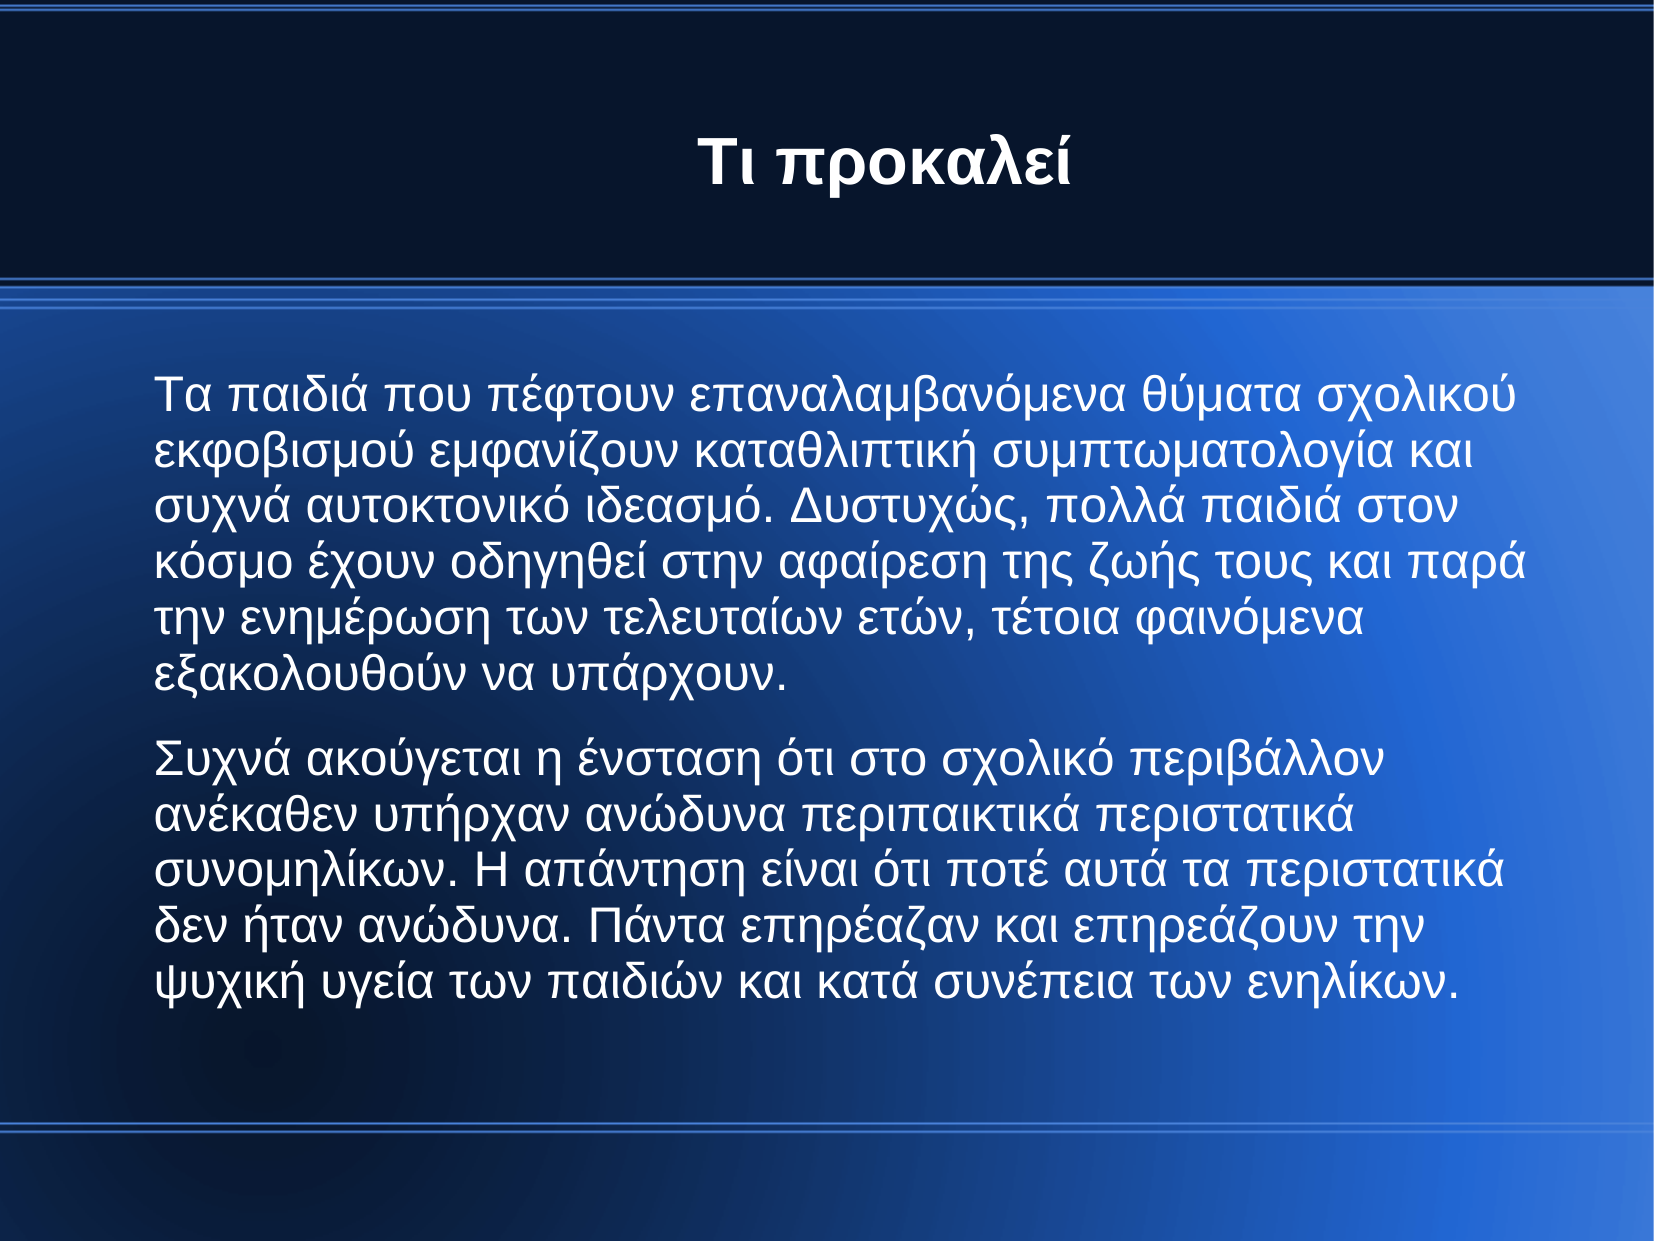

# Τι προκαλεί
Τα παιδιά που πέφτουν επαναλαμβανόμενα θύματα σχολικού εκφοβισμού εμφανίζουν καταθλιπτική συμπτωματολογία και συχνά αυτοκτονικό ιδεασμό. Δυστυχώς, πολλά παιδιά στον κόσμο έχουν οδηγηθεί στην αφαίρεση της ζωής τους και παρά την ενημέρωση των τελευταίων ετών, τέτοια φαινόμενα εξακολουθούν να υπάρχουν.
Συχνά ακούγεται η ένσταση ότι στο σχολικό περιβάλλον ανέκαθεν υπήρχαν ανώδυνα περιπαικτικά περιστατικά συνομηλίκων. Η απάντηση είναι ότι ποτέ αυτά τα περιστατικά δεν ήταν ανώδυνα. Πάντα επηρέαζαν και επηρεάζουν την ψυχική υγεία των παιδιών και κατά συνέπεια των ενηλίκων.